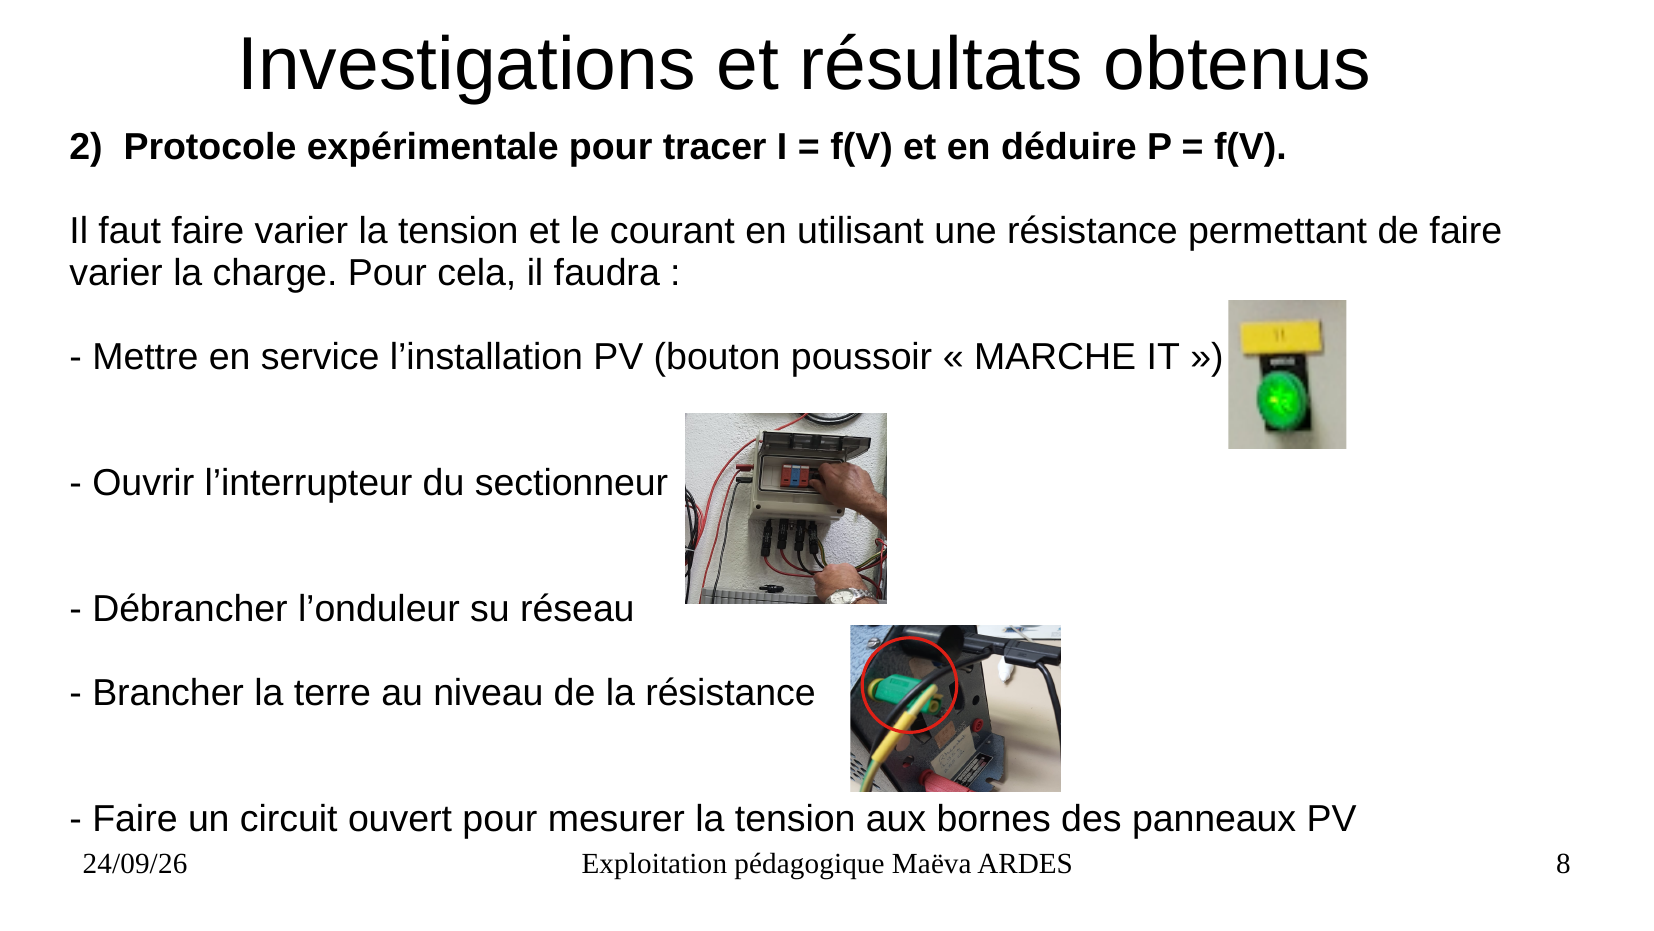

# Investigations et résultats obtenus
2) Protocole expérimentale pour tracer I = f(V) et en déduire P = f(V).
Il faut faire varier la tension et le courant en utilisant une résistance permettant de faire varier la charge. Pour cela, il faudra :
- Mettre en service l’installation PV (bouton poussoir « MARCHE IT »)
- Ouvrir l’interrupteur du sectionneur
- Débrancher l’onduleur su réseau
- Brancher la terre au niveau de la résistance
- Faire un circuit ouvert pour mesurer la tension aux bornes des panneaux PV
Exploitation pédagogique Maëva ARDES
8